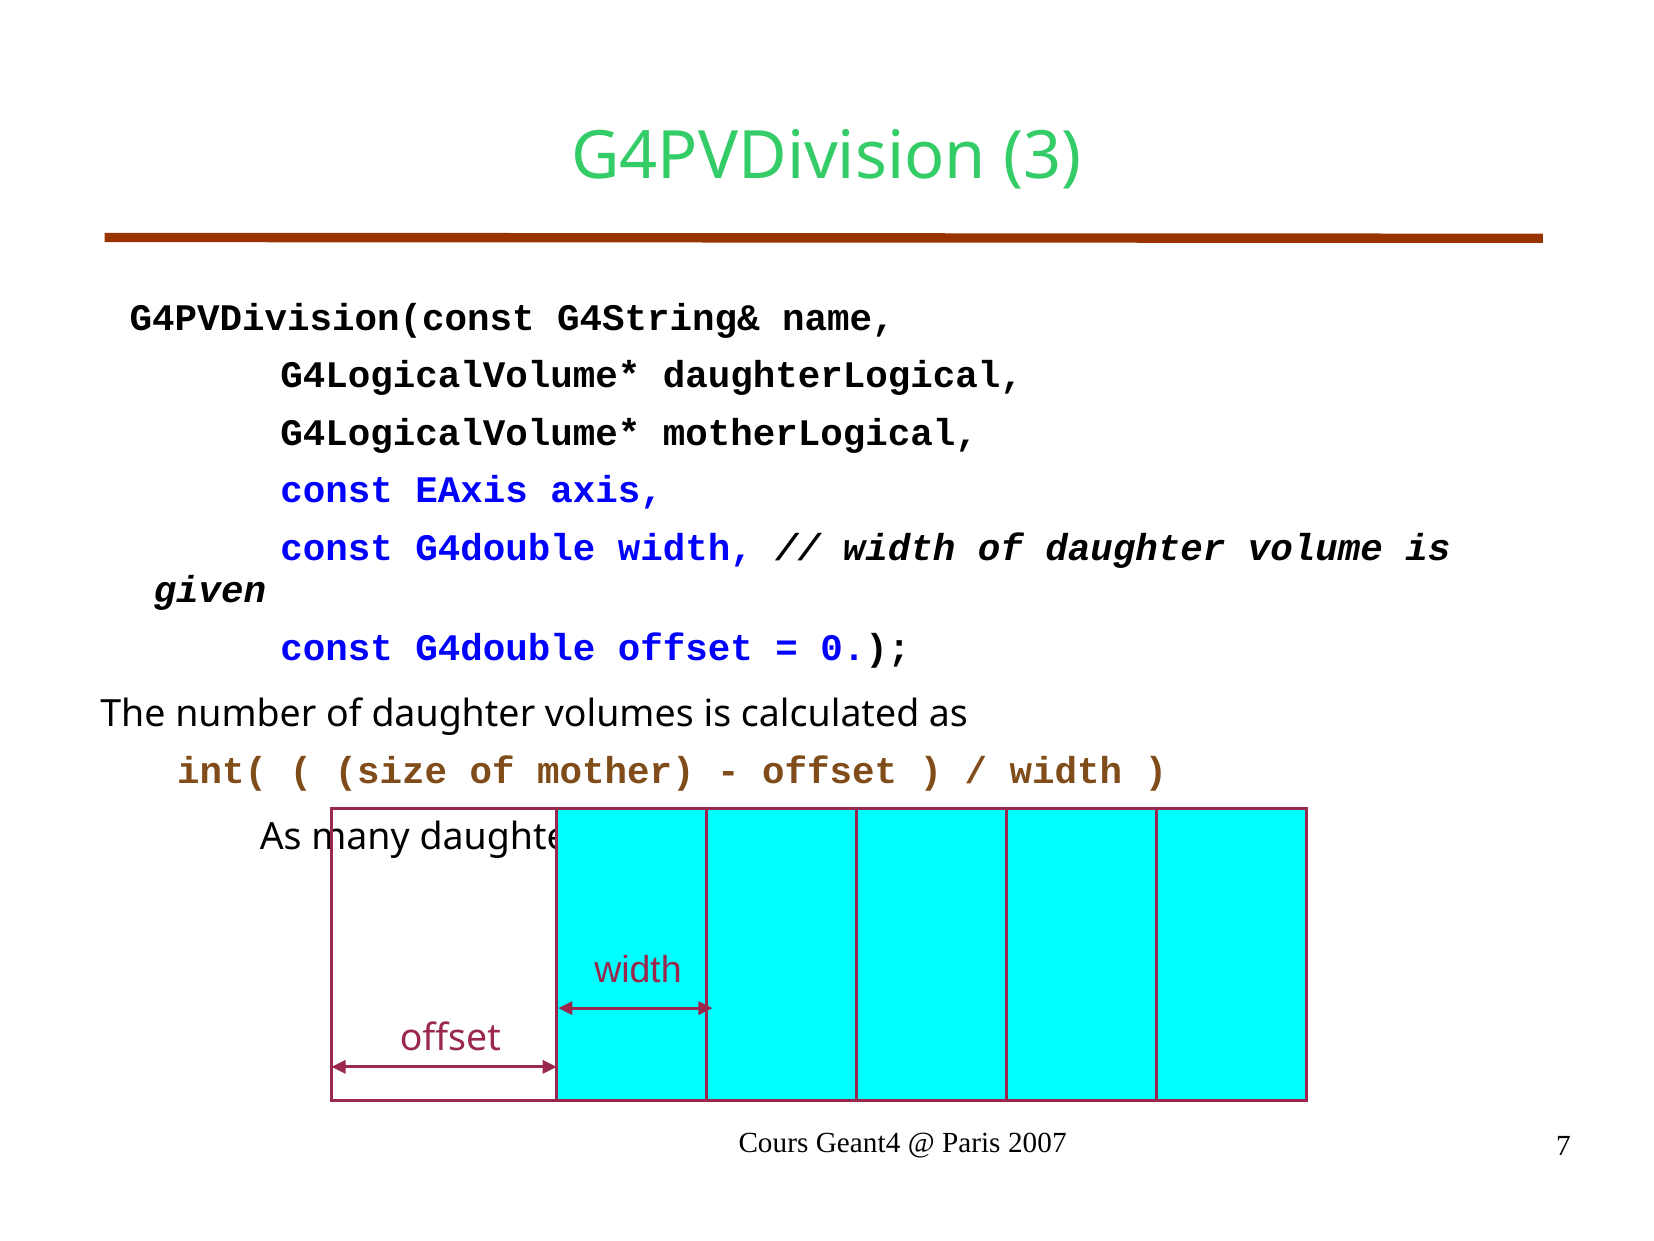

# G4PVDivision (3)
 G4PVDivision(const G4String& name,
 G4LogicalVolume* daughterLogical,
 G4LogicalVolume* motherLogical,
 const EAxis axis,
 const G4double width, // width of daughter volume is given
 const G4double offset = 0.);
The number of daughter volumes is calculated as
int( ( (size of mother) - offset ) / width )
As many daughters as width and offset allow
width
nDivisions
offset
offset
Cours Geant4 @ Paris 2007
7